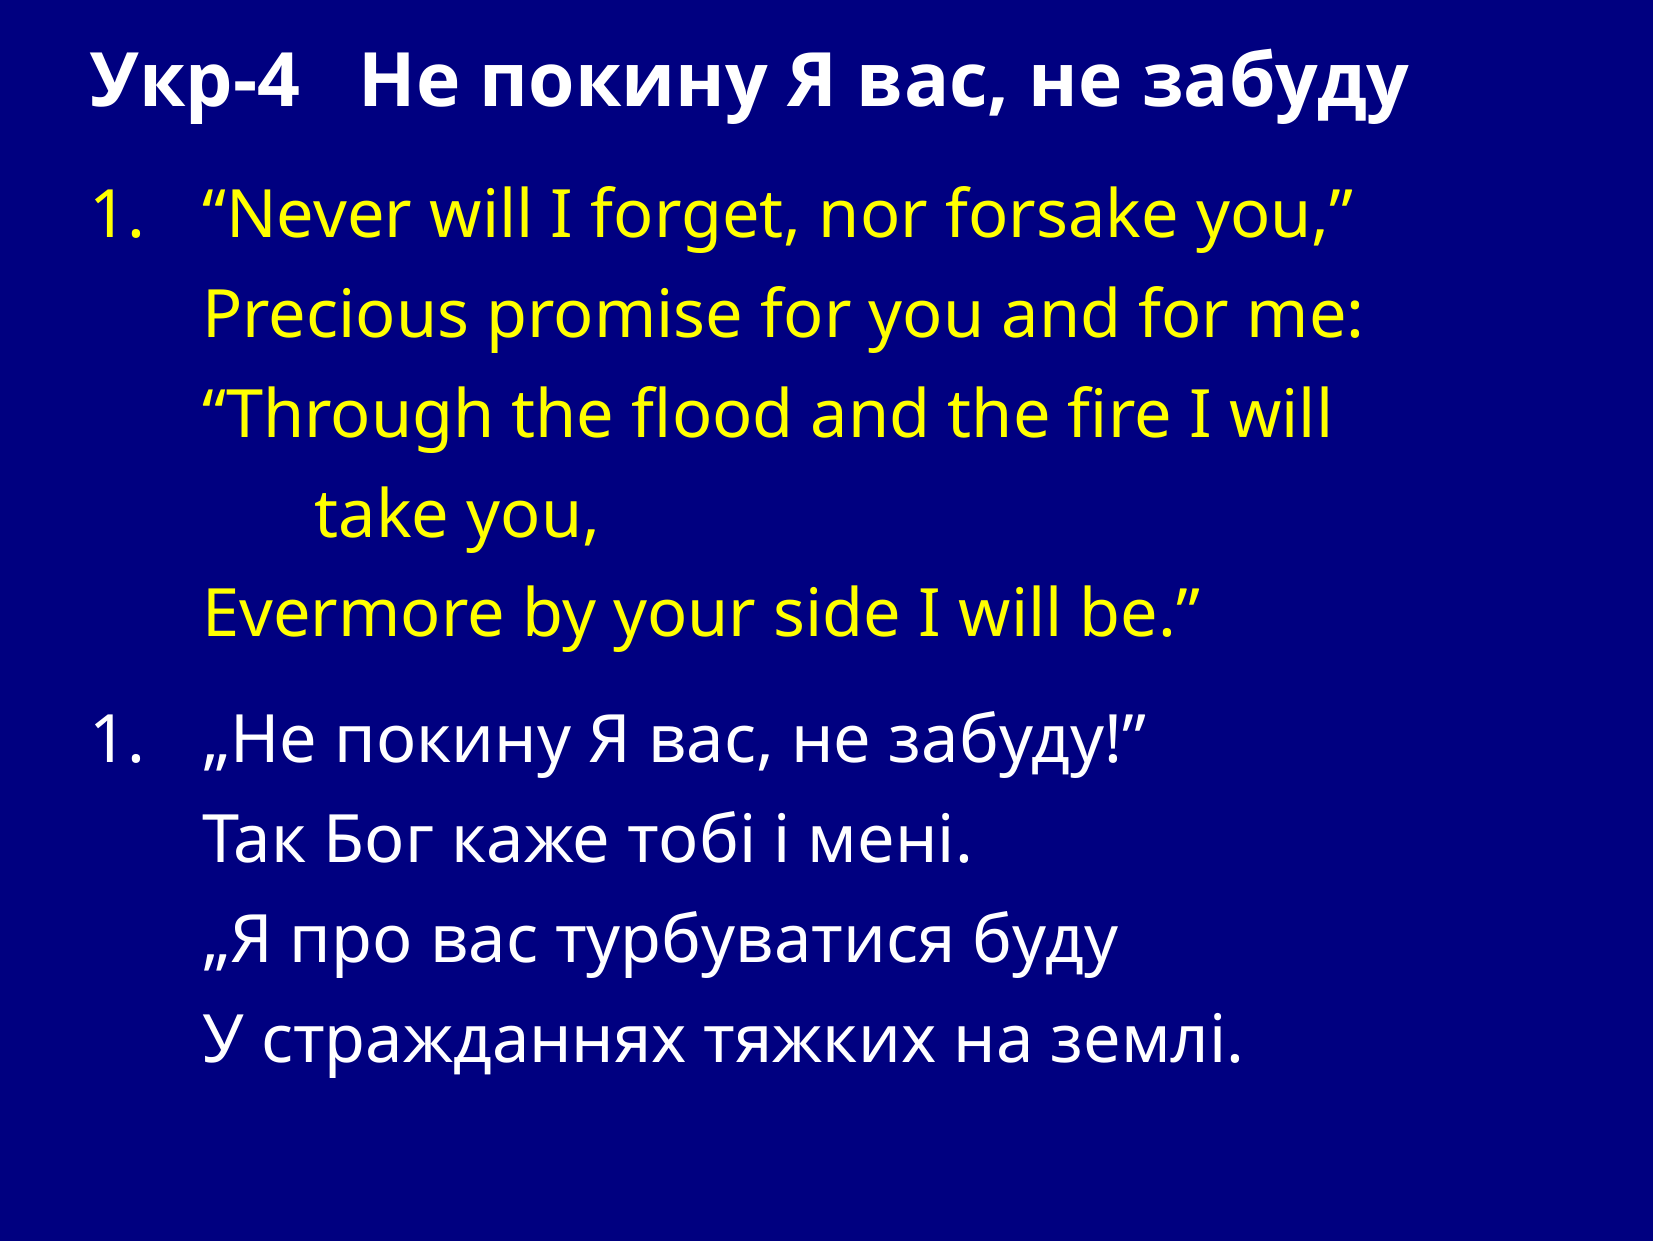

Укр-4 Не покину Я вас, не забуду
1.	“Never will I forget, nor forsake you,”
	Precious promise for you and for me:
	“Through the flood and the fire I will
		take you,
	Evermore by your side I will be.”
1.	„Не покину Я вас, не забуду!”
	Так Бог каже тобі і мені.
	„Я про вас турбуватися буду
	У стражданнях тяжких на землі.